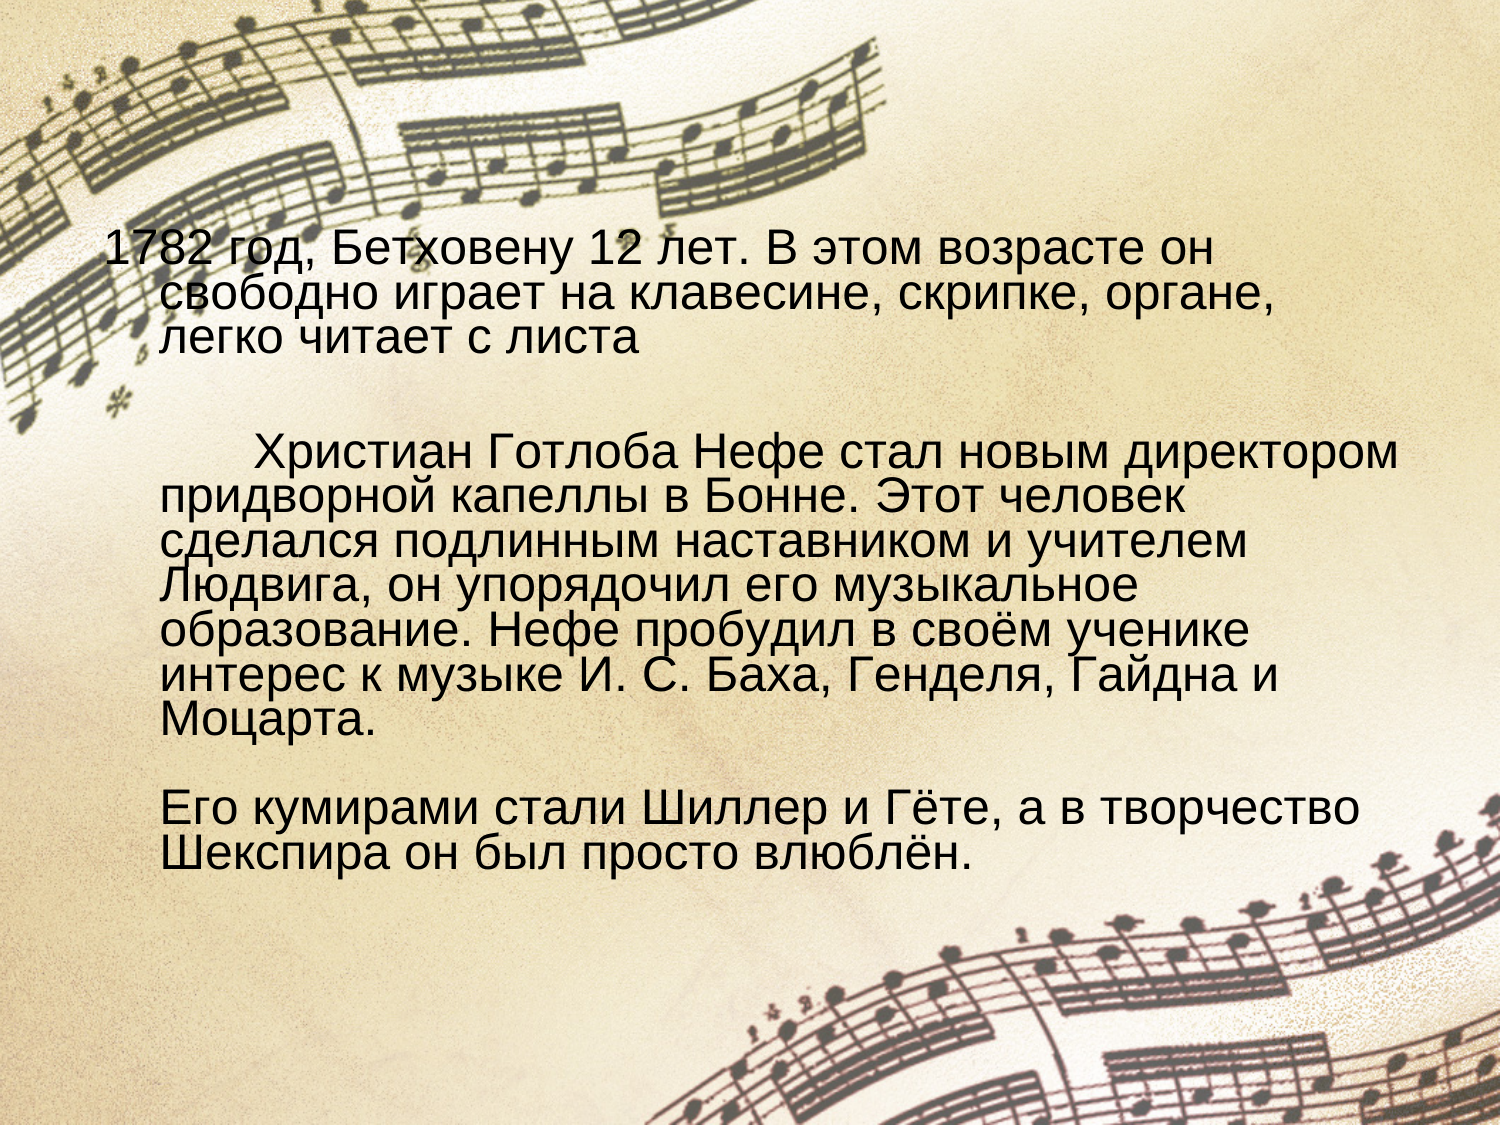

#
1782 год, Бетховену 12 лет. В этом возрасте он свободно играет на клавесине, скрипке, органе, легко читает с листа
		Христиан Готлоба Нефе стал новым директором придворной капеллы в Бонне. Этот человек сделался подлинным наставником и учителем Людвига, он упорядочил его музыкальное образование. Нефе пробудил в своём ученике интерес к музыке И. С. Баха, Генделя, Гайдна и Моцарта.
Его кумирами стали Шиллер и Гёте, а в творчество Шекспира он был просто влюблён.